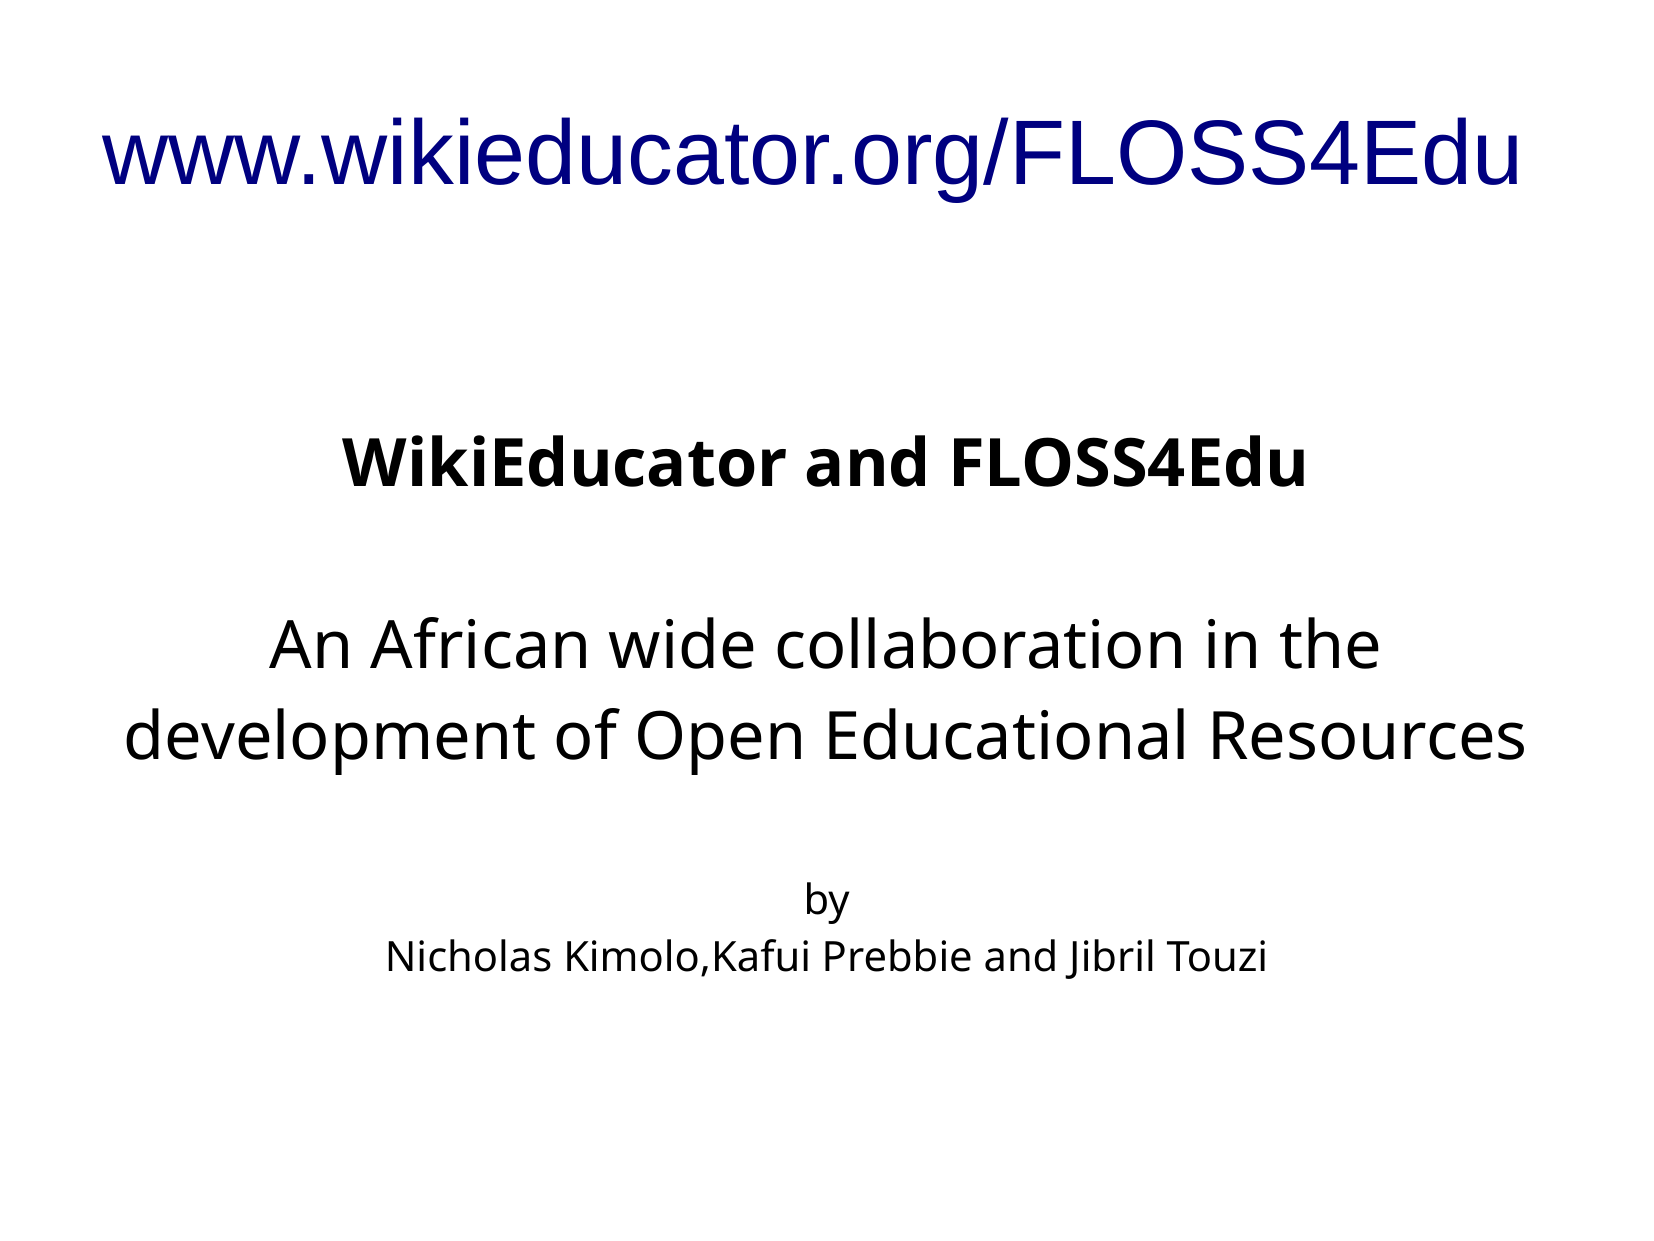

# www.wikieducator.org/FLOSS4Edu
WikiEducator and FLOSS4Edu
An African wide collaboration in the development of Open Educational Resources
by
Nicholas Kimolo,Kafui Prebbie and Jibril Touzi